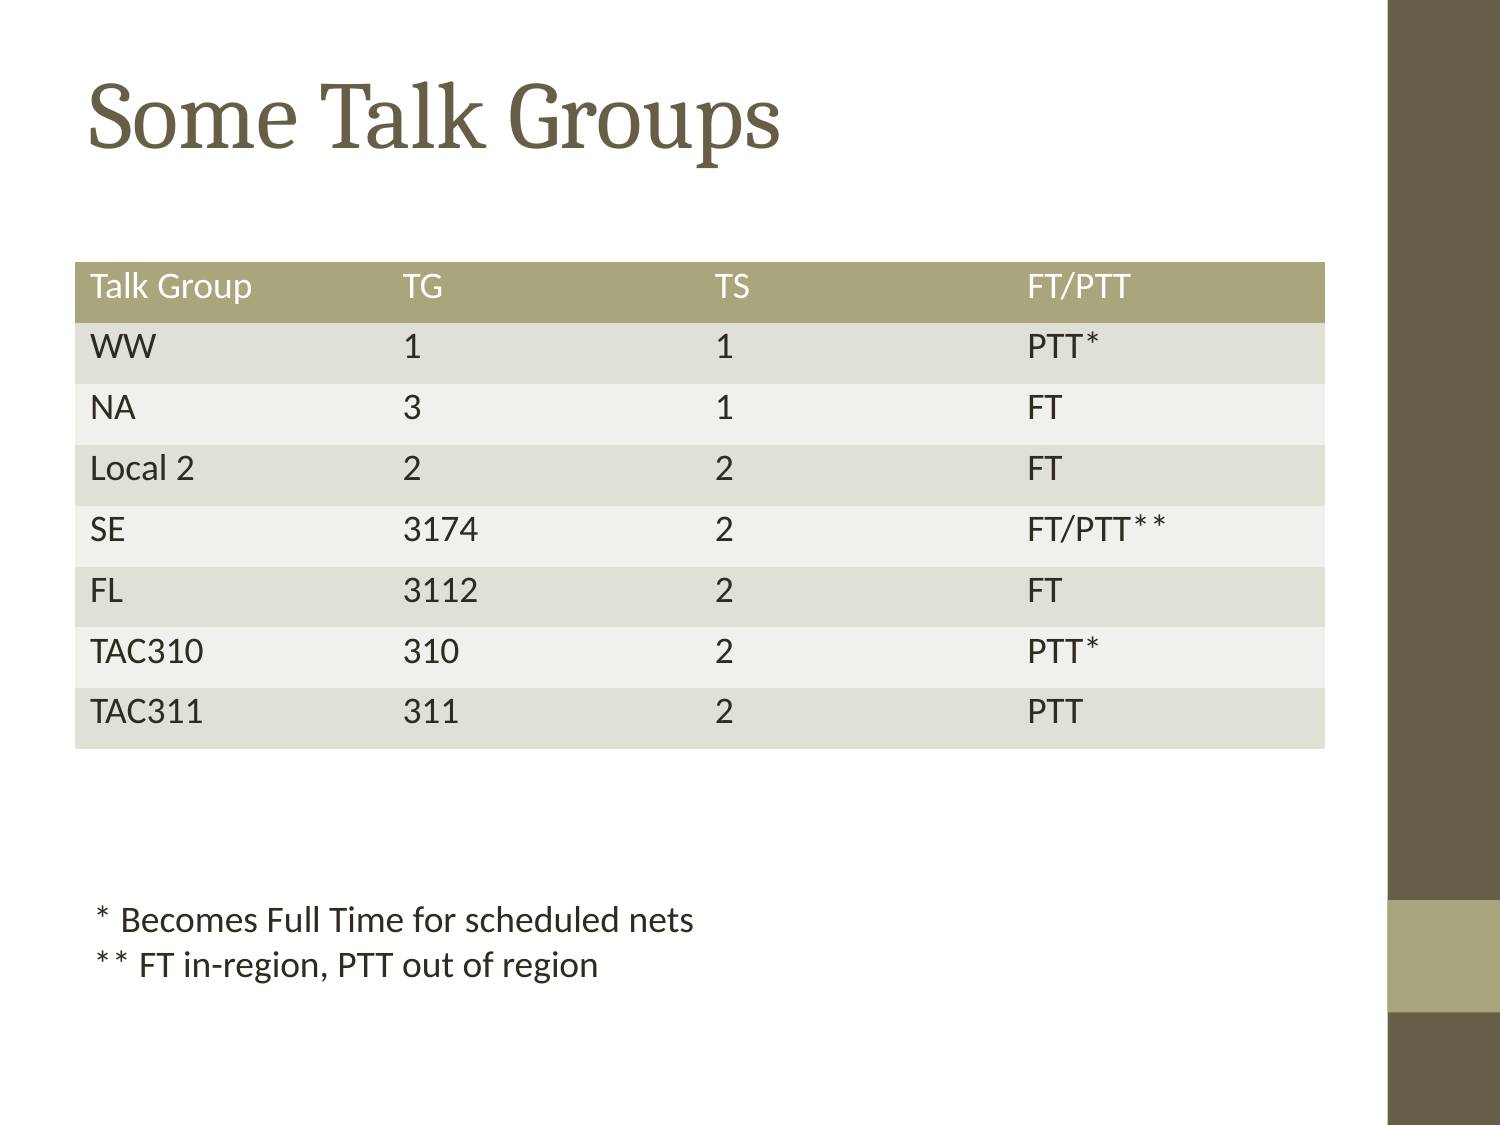

# Some Talk Groups
| Talk Group | TG | TS | FT/PTT |
| --- | --- | --- | --- |
| WW | 1 | 1 | PTT\* |
| NA | 3 | 1 | FT |
| Local 2 | 2 | 2 | FT |
| SE | 3174 | 2 | FT/PTT\*\* |
| FL | 3112 | 2 | FT |
| TAC310 | 310 | 2 | PTT\* |
| TAC311 | 311 | 2 | PTT |
* Becomes Full Time for scheduled nets
** FT in-region, PTT out of region